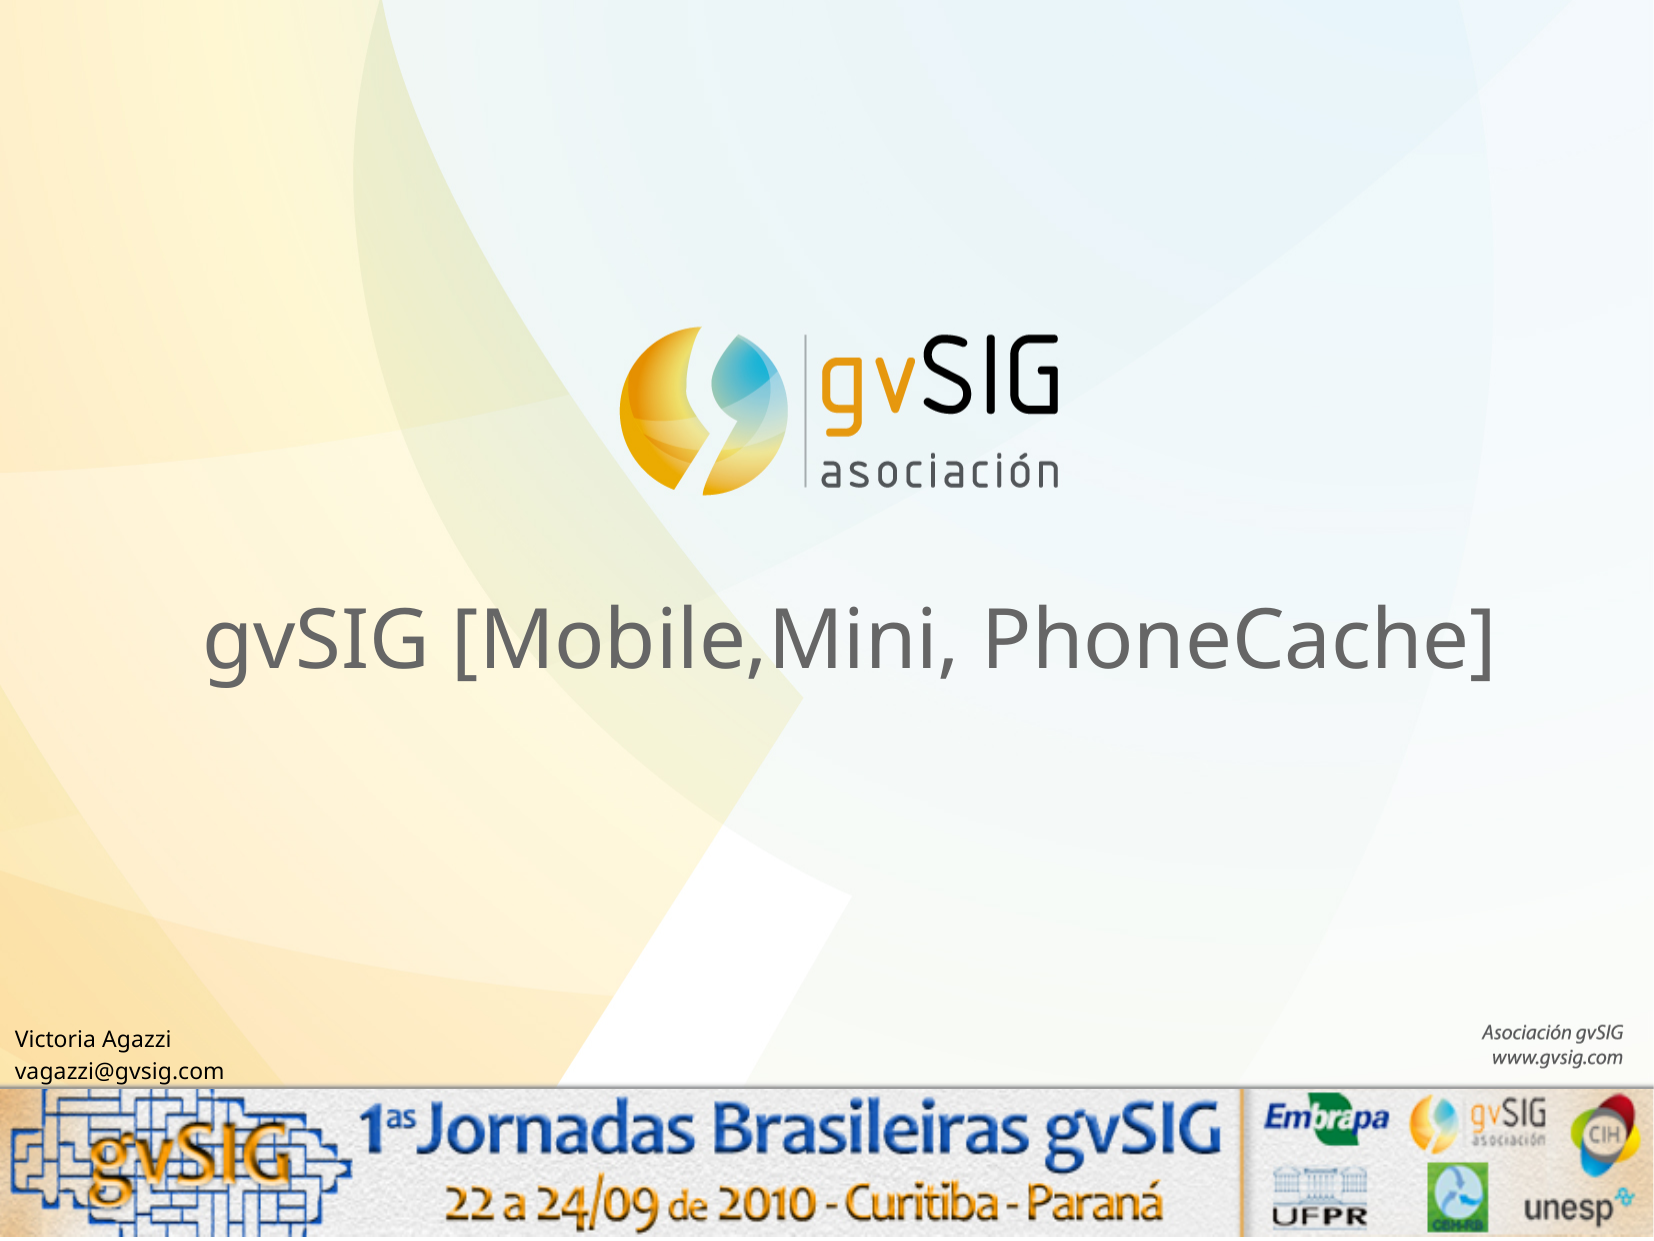

# gvSIG [Mobile,Mini, PhoneCache]
Victoria Agazzi
vagazzi@gvsig.com
Espacio para logotipos